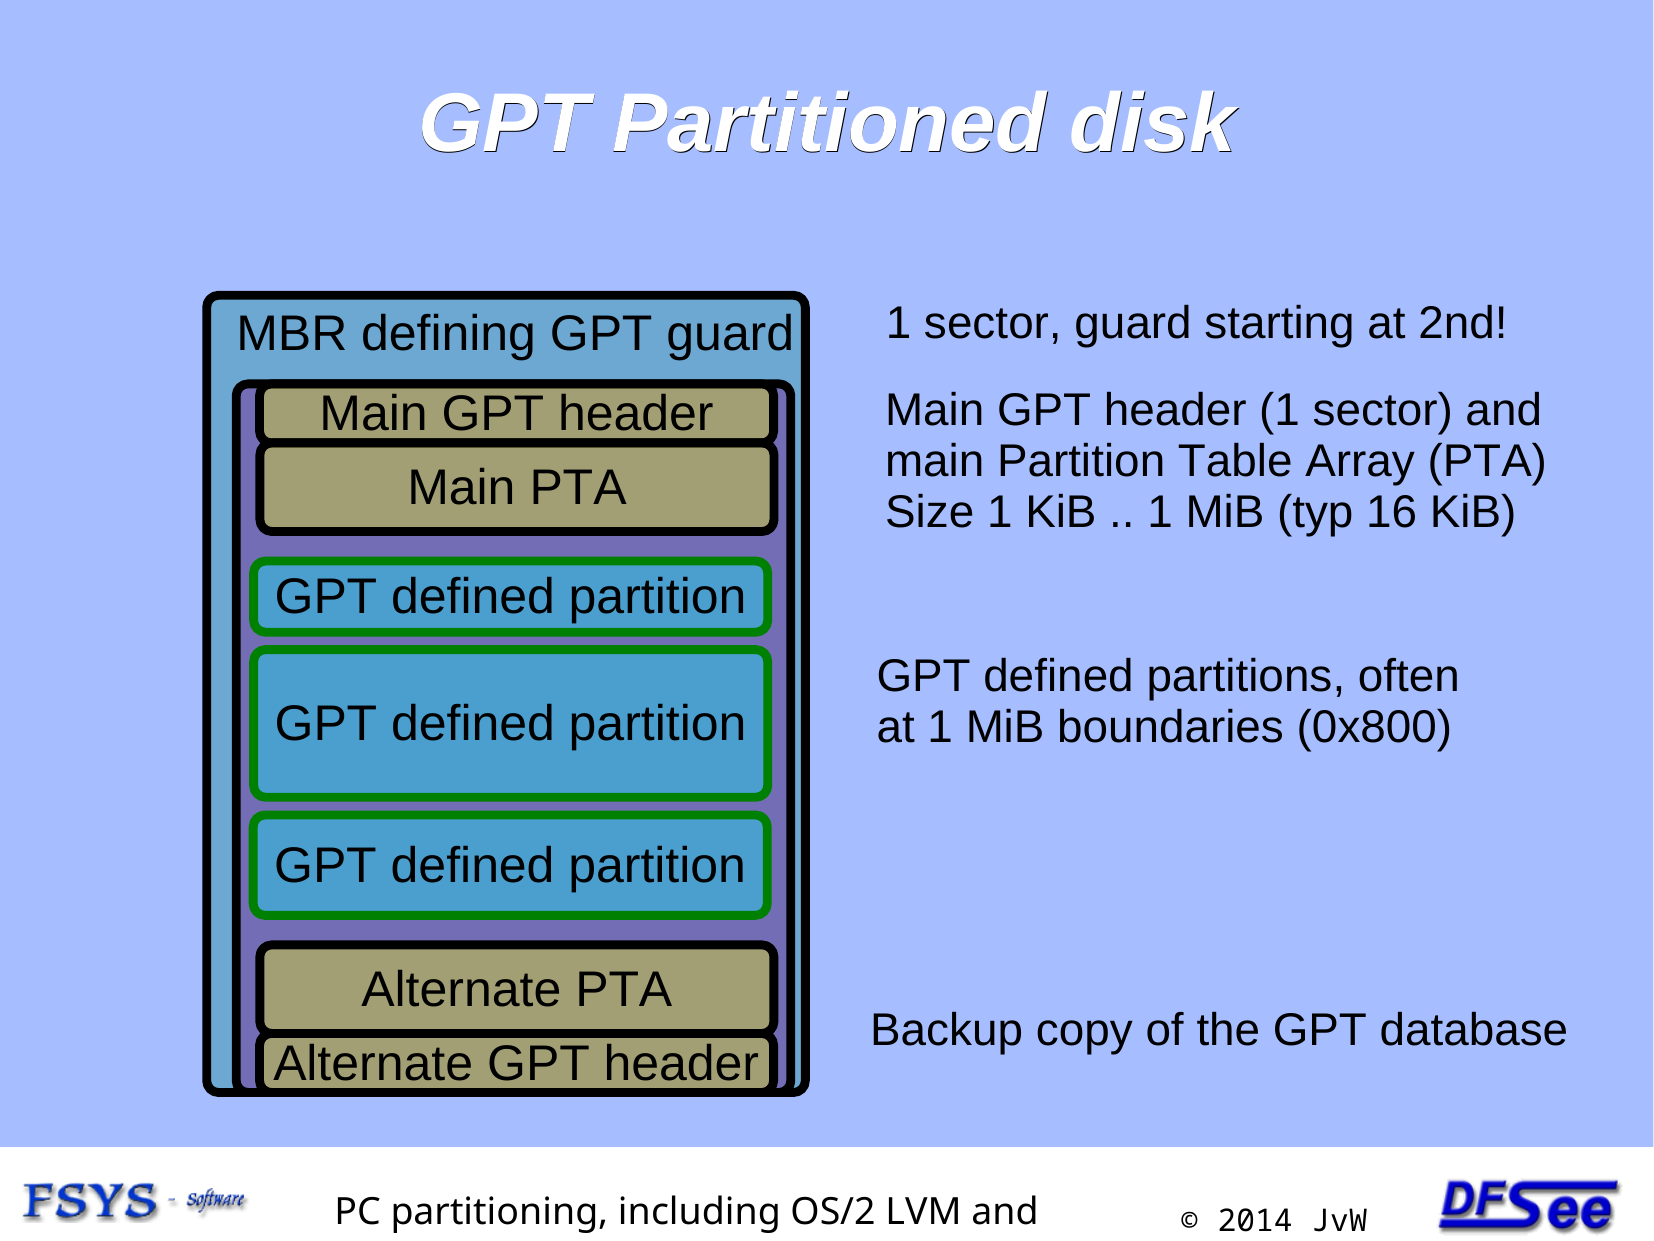

# GPT Partitioned disk
1 sector, guard starting at 2nd!
MBR defining GPT guard
Main GPT header
Main GPT header (1 sector) and
main Partition Table Array (PTA)
Size 1 KiB .. 1 MiB (typ 16 KiB)
Main PTA
GPT defined partition
GPT defined partition
GPT defined partitions, often
at 1 MiB boundaries (0x800)
GPT defined partition
Alternate PTA
Backup copy of the GPT database
Alternate GPT header